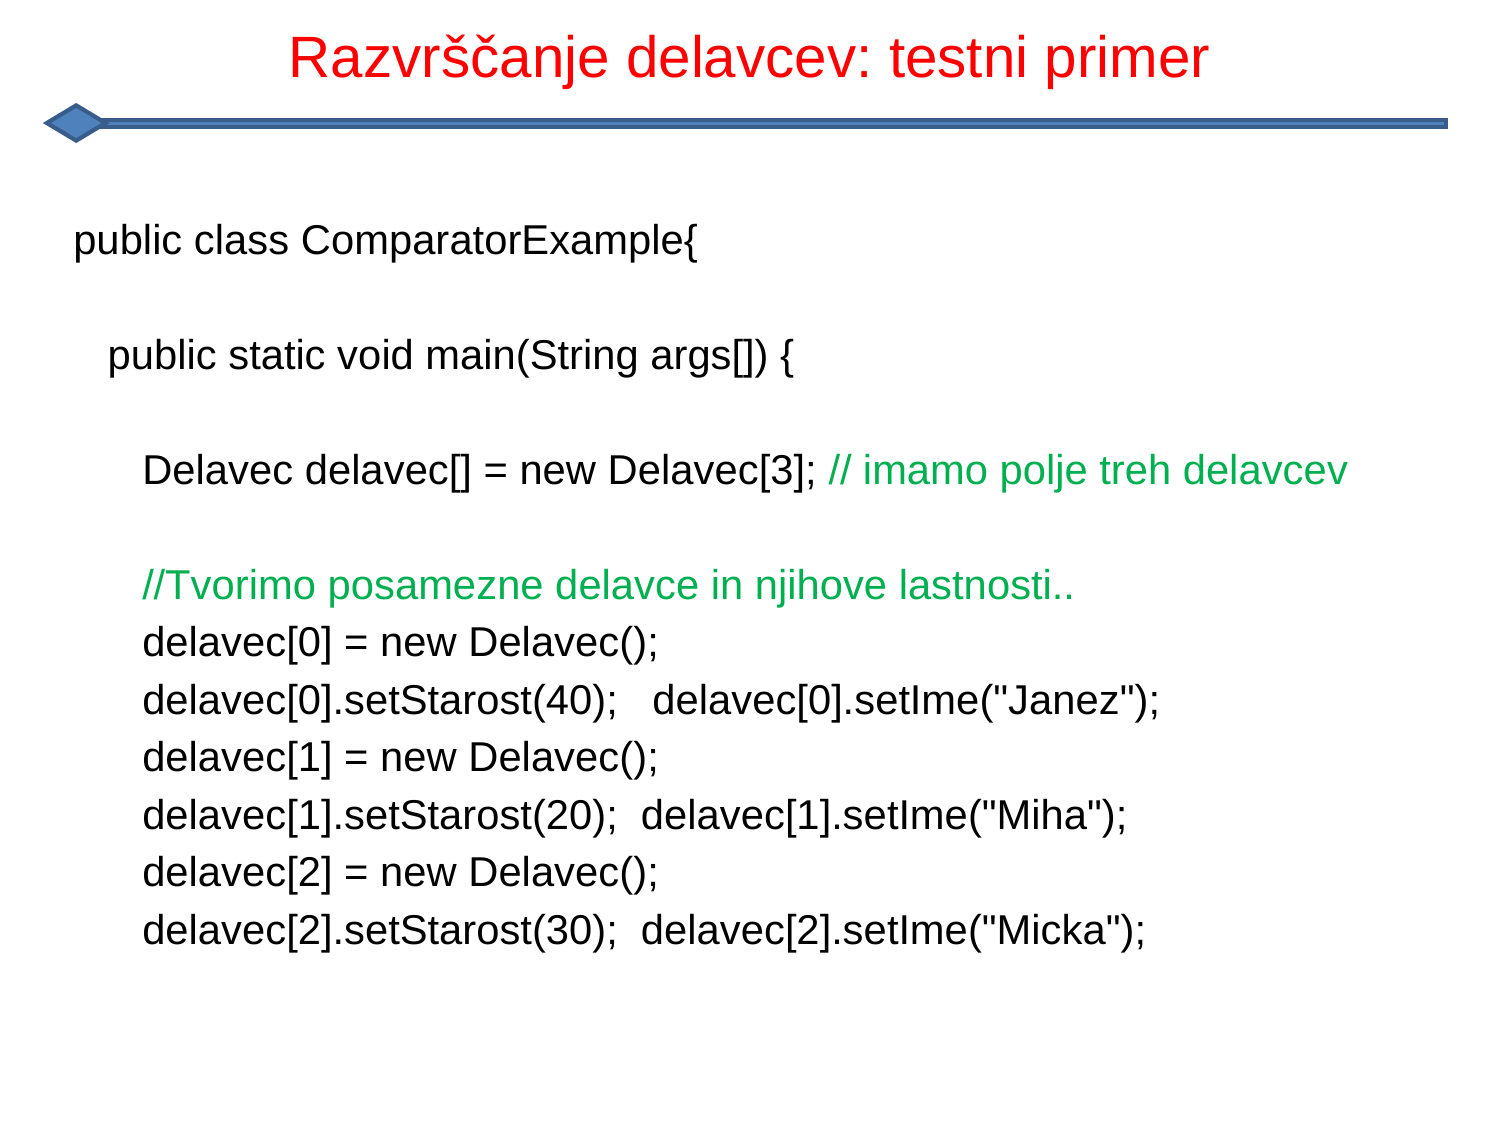

# Razvrščanje delavcev: testni primer
public class ComparatorExample{
 public static void main(String args[]) {
 Delavec delavec[] = new Delavec[3]; // imamo polje treh delavcev
 //Tvorimo posamezne delavce in njihove lastnosti..
 delavec[0] = new Delavec();
 delavec[0].setStarost(40); delavec[0].setIme("Janez");
 delavec[1] = new Delavec();
 delavec[1].setStarost(20); delavec[1].setIme("Miha");
 delavec[2] = new Delavec();
 delavec[2].setStarost(30); delavec[2].setIme("Micka");